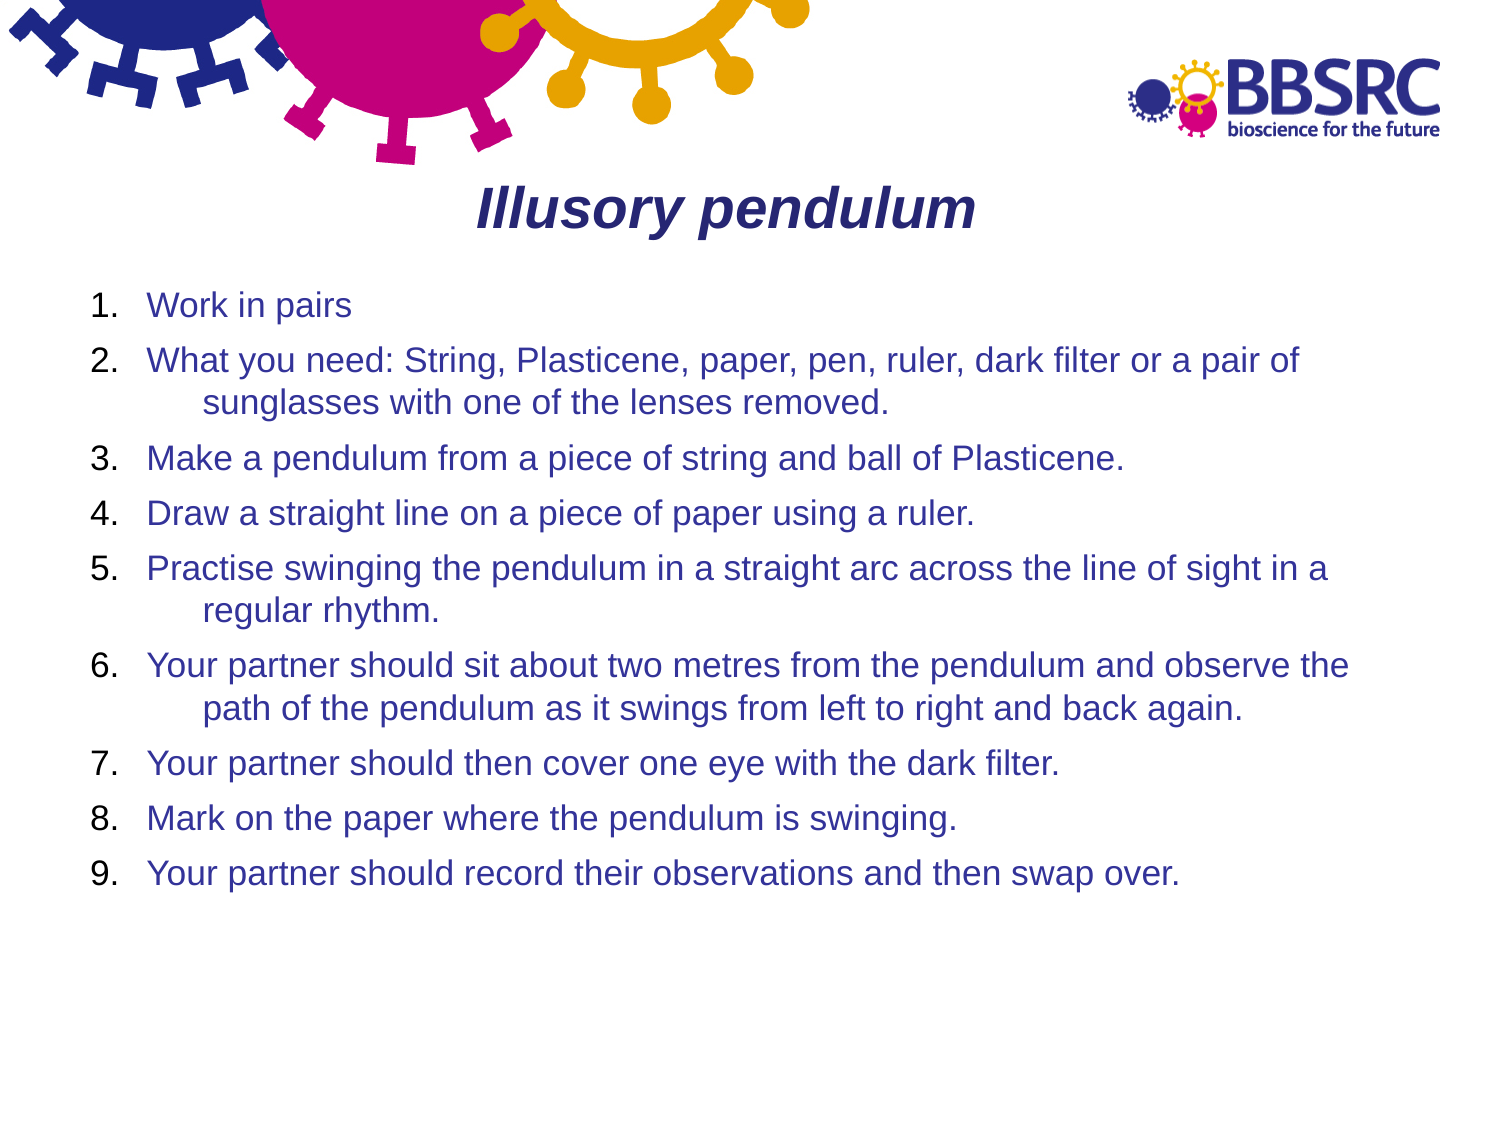

# Illusory pendulum
Work in pairs
What you need: String, Plasticene, paper, pen, ruler, dark filter or a pair of sunglasses with one of the lenses removed.
Make a pendulum from a piece of string and ball of Plasticene.
Draw a straight line on a piece of paper using a ruler.
Practise swinging the pendulum in a straight arc across the line of sight in a regular rhythm.
Your partner should sit about two metres from the pendulum and observe the path of the pendulum as it swings from left to right and back again.
Your partner should then cover one eye with the dark filter.
Mark on the paper where the pendulum is swinging.
Your partner should record their observations and then swap over.